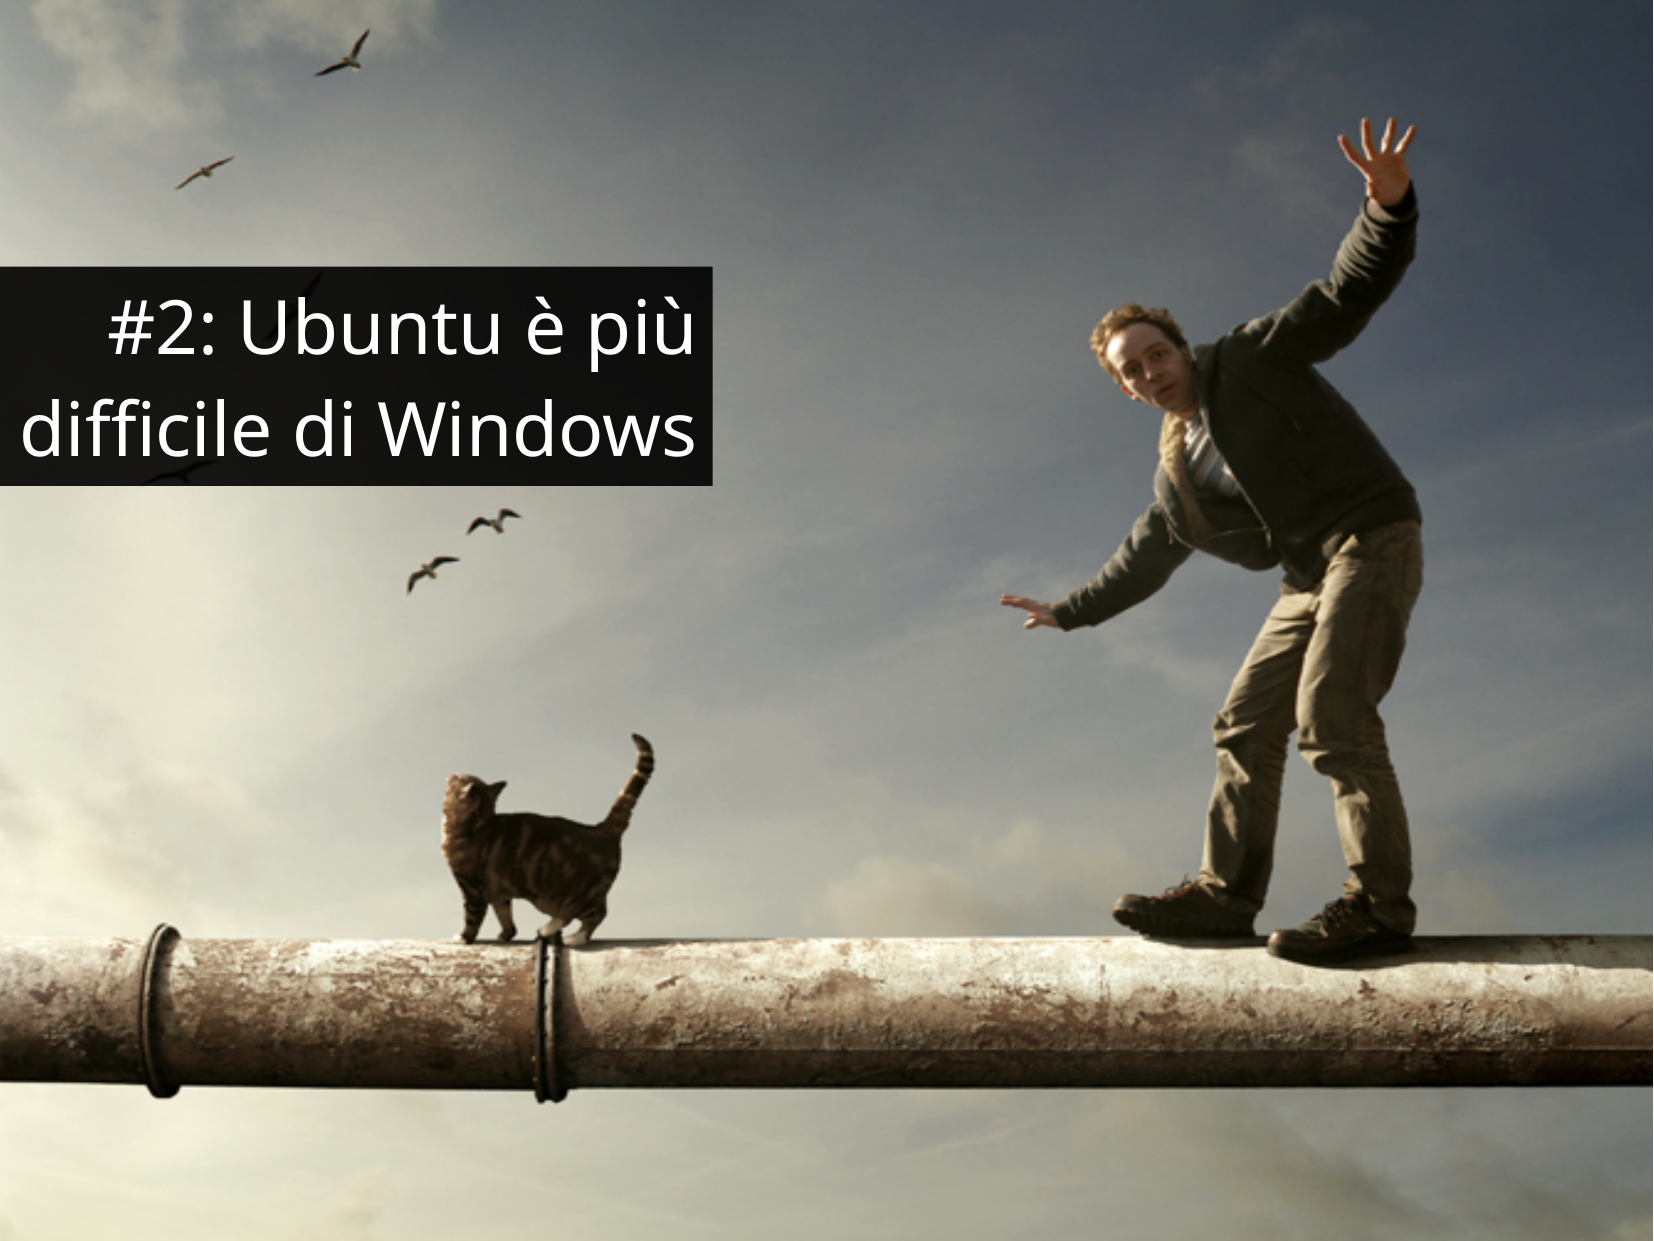

#2: Ubuntu è più difficile di Windows